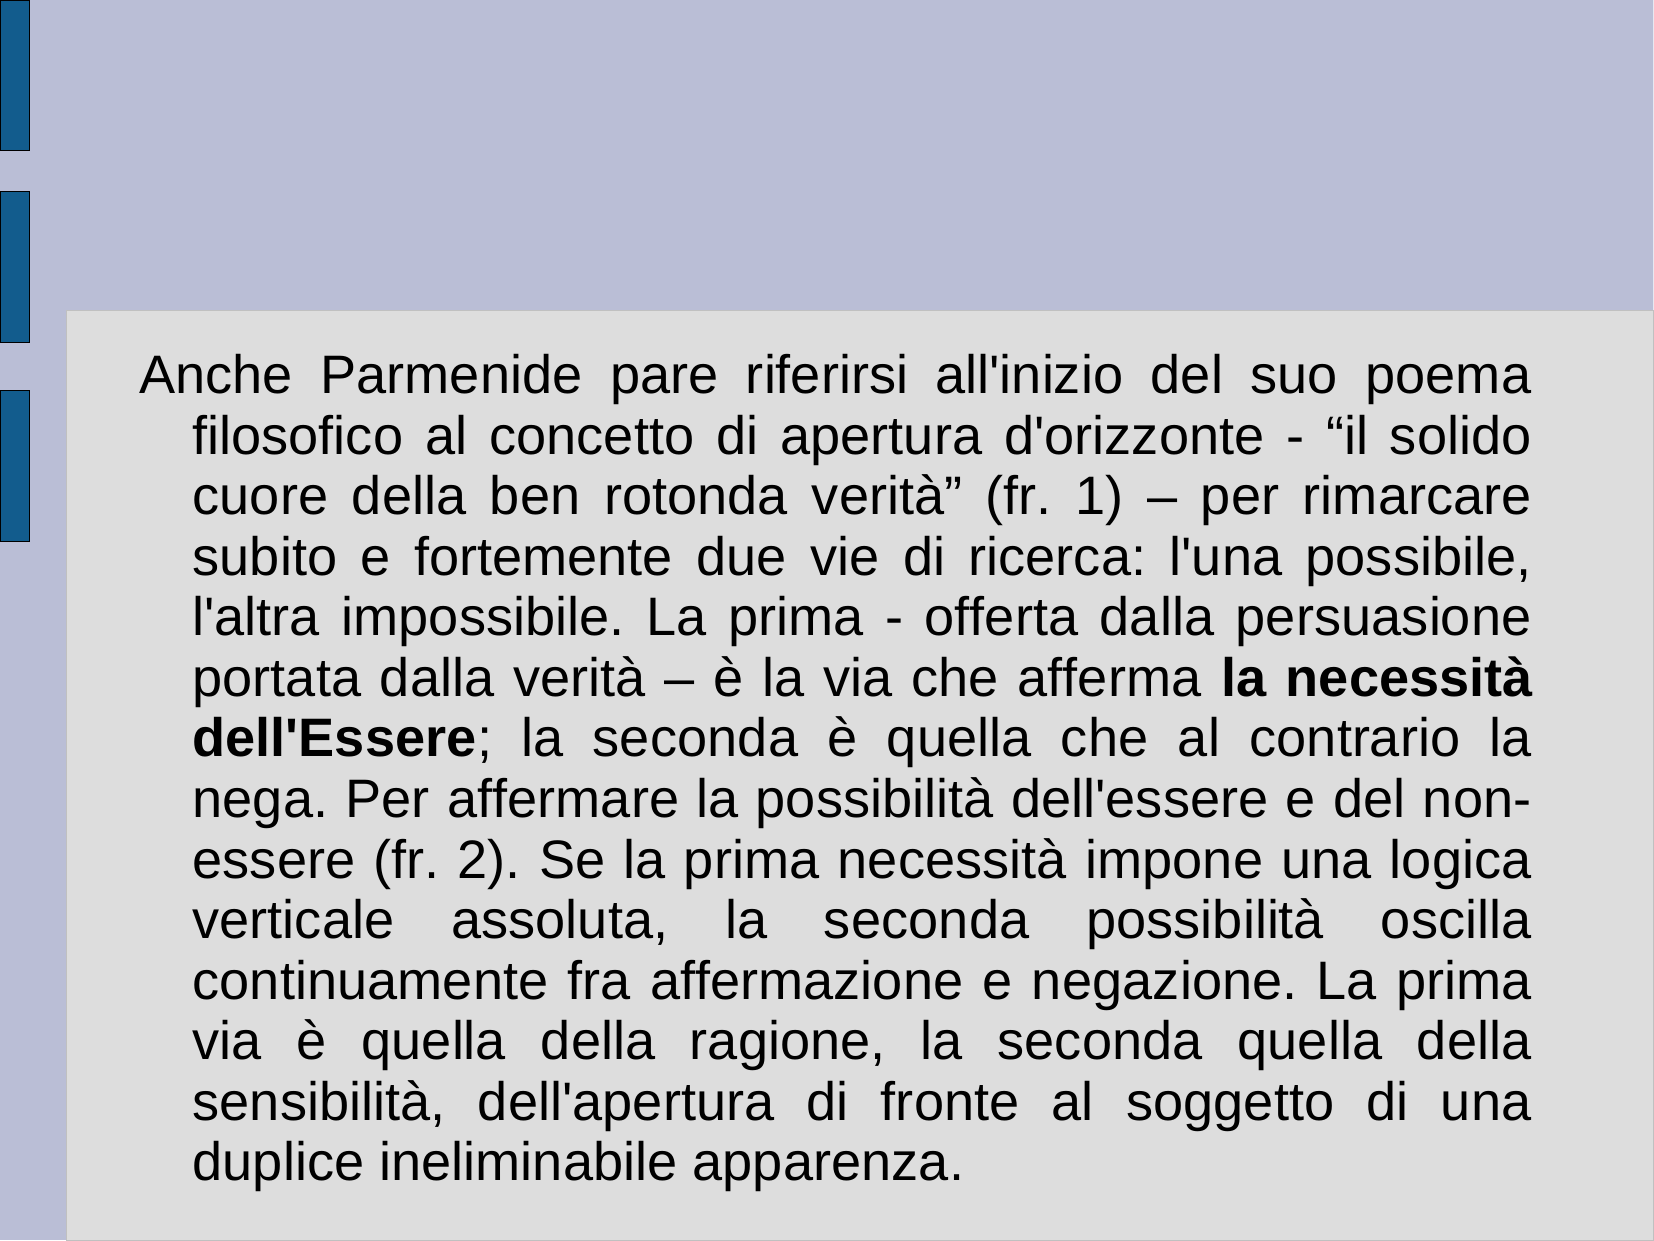

#
Anche Parmenide pare riferirsi all'inizio del suo poema filosofico al concetto di apertura d'orizzonte - “il solido cuore della ben rotonda verità” (fr. 1) – per rimarcare subito e fortemente due vie di ricerca: l'una possibile, l'altra impossibile. La prima - offerta dalla persuasione portata dalla verità – è la via che afferma la necessità dell'Essere; la seconda è quella che al contrario la nega. Per affermare la possibilità dell'essere e del non-essere (fr. 2). Se la prima necessità impone una logica verticale assoluta, la seconda possibilità oscilla continuamente fra affermazione e negazione. La prima via è quella della ragione, la seconda quella della sensibilità, dell'apertura di fronte al soggetto di una duplice ineliminabile apparenza.